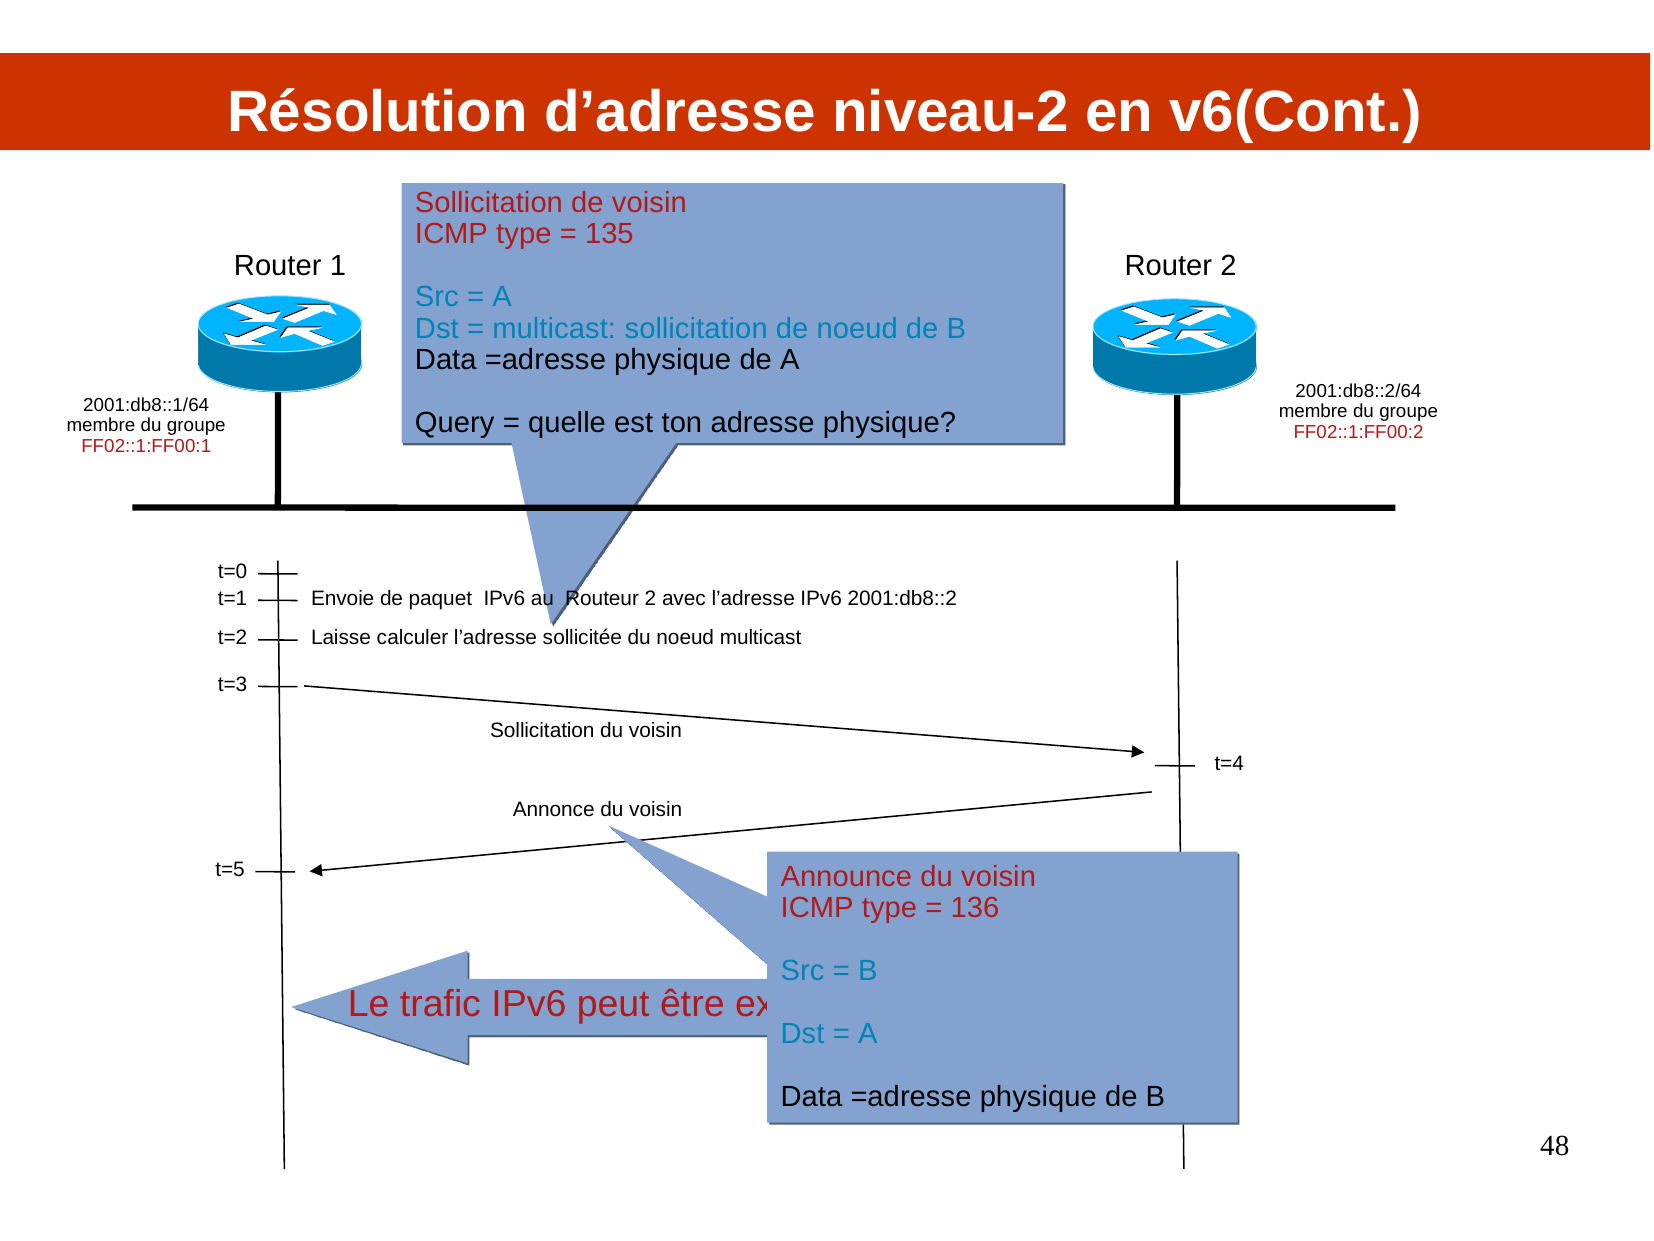

# Résolution d’adresse niveau-2 en v6(Cont.)‏
Sollicitation de voisin
ICMP type = 135
Src = A
Dst = multicast: sollicitation de noeud de B
Data =adresse physique de A
Query = quelle est ton adresse physique?
Router 1
Router 2
2001:db8::2/64
membre du groupe
FF02::1:FF00:2
2001:db8::1/64
membre du groupe
FF02::1:FF00:1
t=0
t=1
Envoie de paquet IPv6 au Routeur 2 avec l’adresse IPv6 2001:db8::2
t=2
Laisse calculer l’adresse sollicitée du noeud multicast
t=3
Sollicitation du voisin
t=4
Annonce du voisin
Announce du voisin
ICMP type = 136
Src = B
Dst = A
Data =adresse physique de B
t=5
Le trafic IPv6 peut être exchangé maintenant